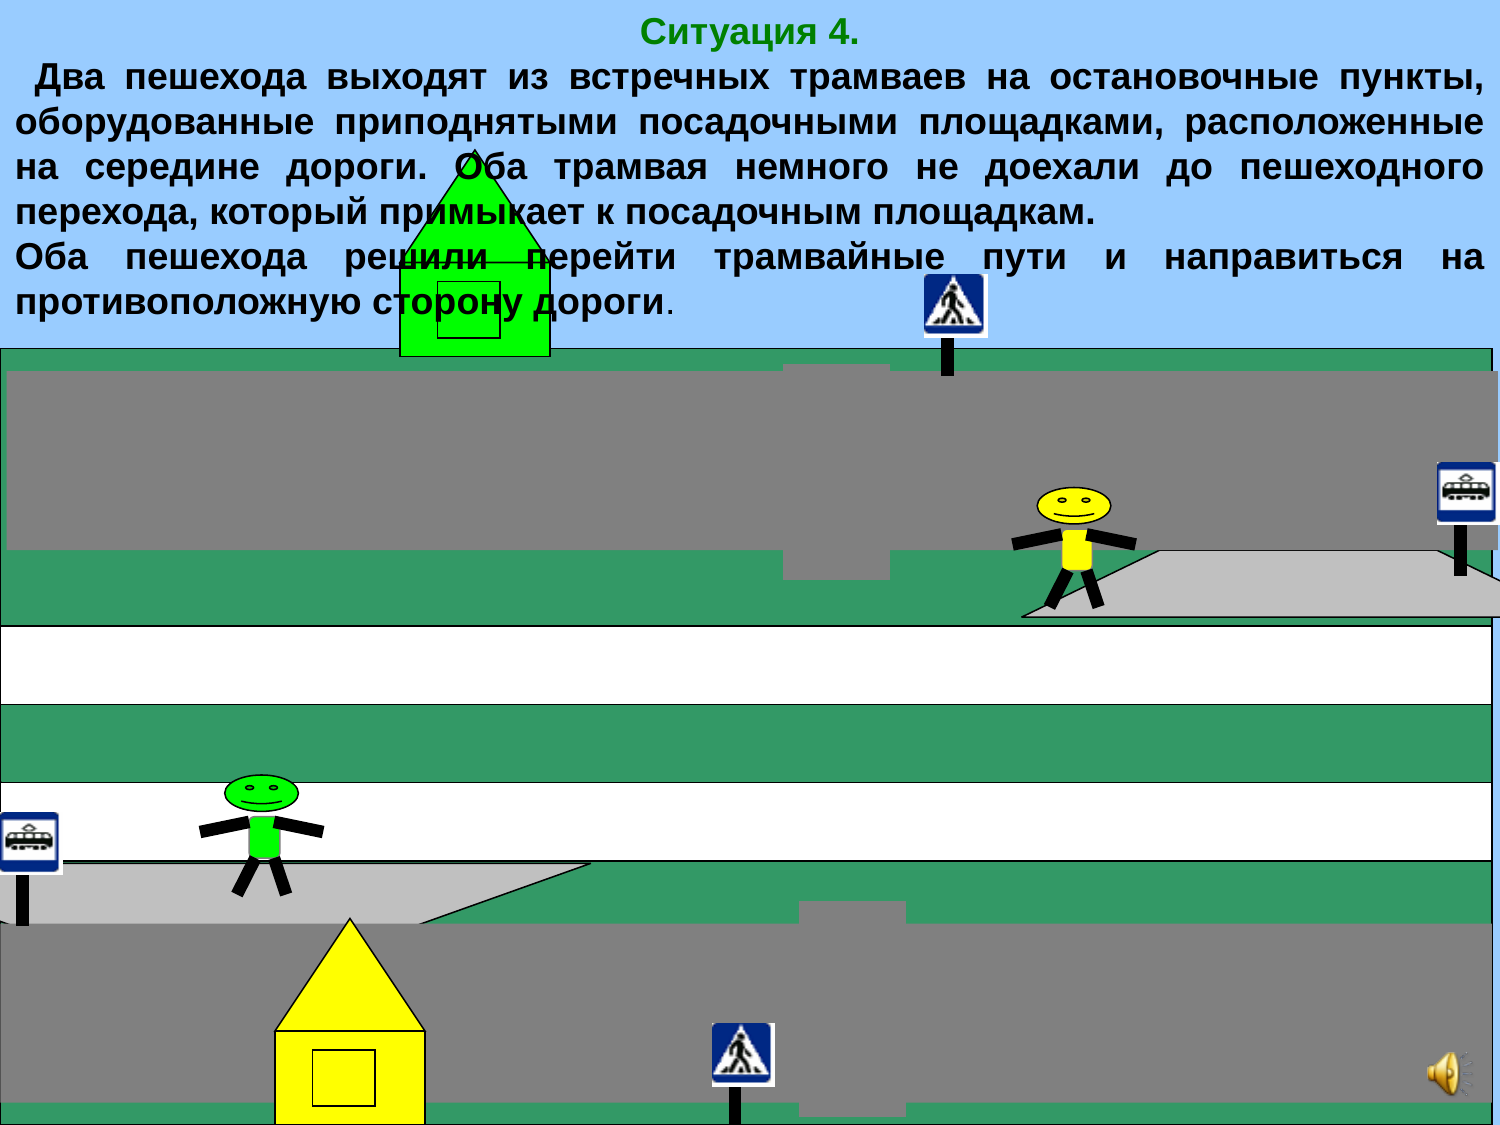

Ситуация 4.
 Два пешехода выходят из встречных трамваев на остановочные пункты, оборудованные приподнятыми посадочными площадками, расположенные на середине дороги. Оба трамвая немного не доехали до пешеходного перехода, который примыкает к посадочным площадкам.
Оба пешехода решили перейти трамвайные пути и направиться на противоположную сторону дороги.